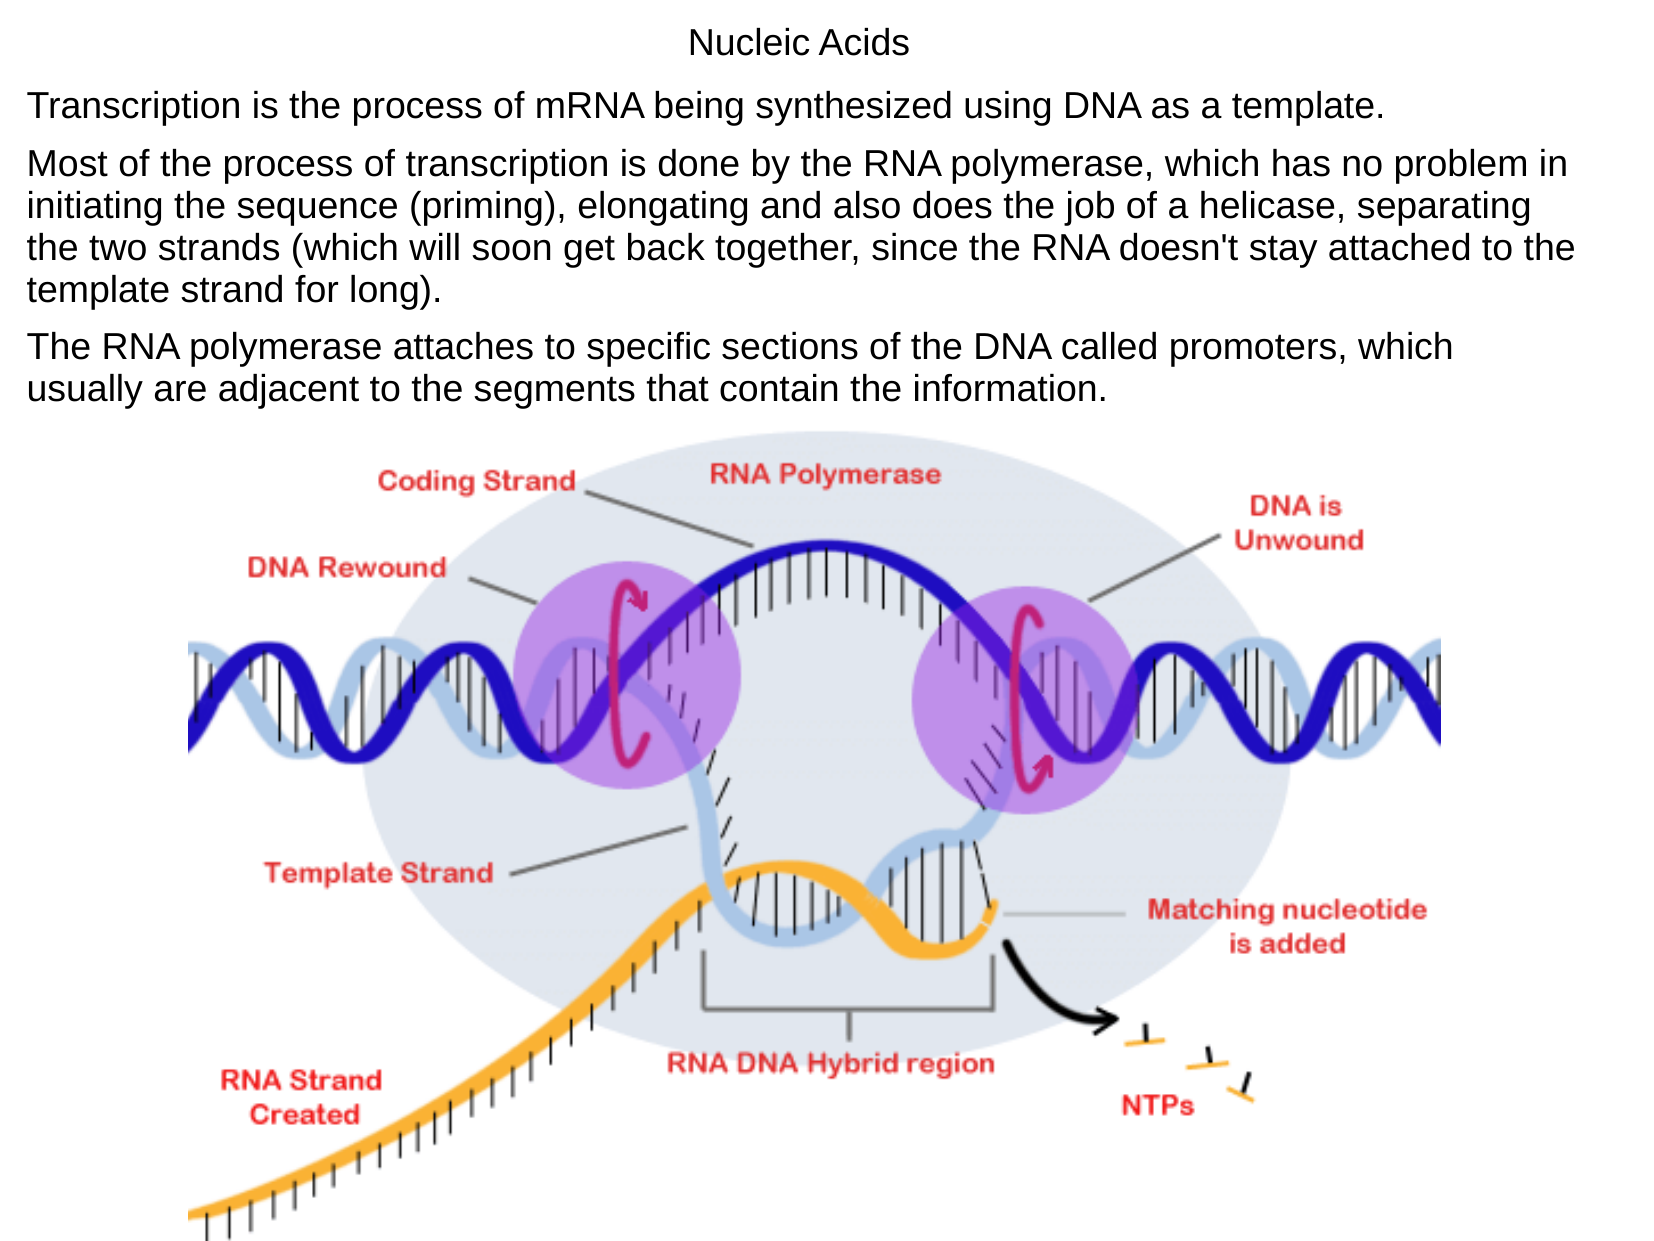

Nucleic Acids
Transcription is the process of mRNA being synthesized using DNA as a template.
Most of the process of transcription is done by the RNA polymerase, which has no problem in initiating the sequence (priming), elongating and also does the job of a helicase, separating the two strands (which will soon get back together, since the RNA doesn't stay attached to the template strand for long).
The RNA polymerase attaches to specific sections of the DNA called promoters, which usually are adjacent to the segments that contain the information.